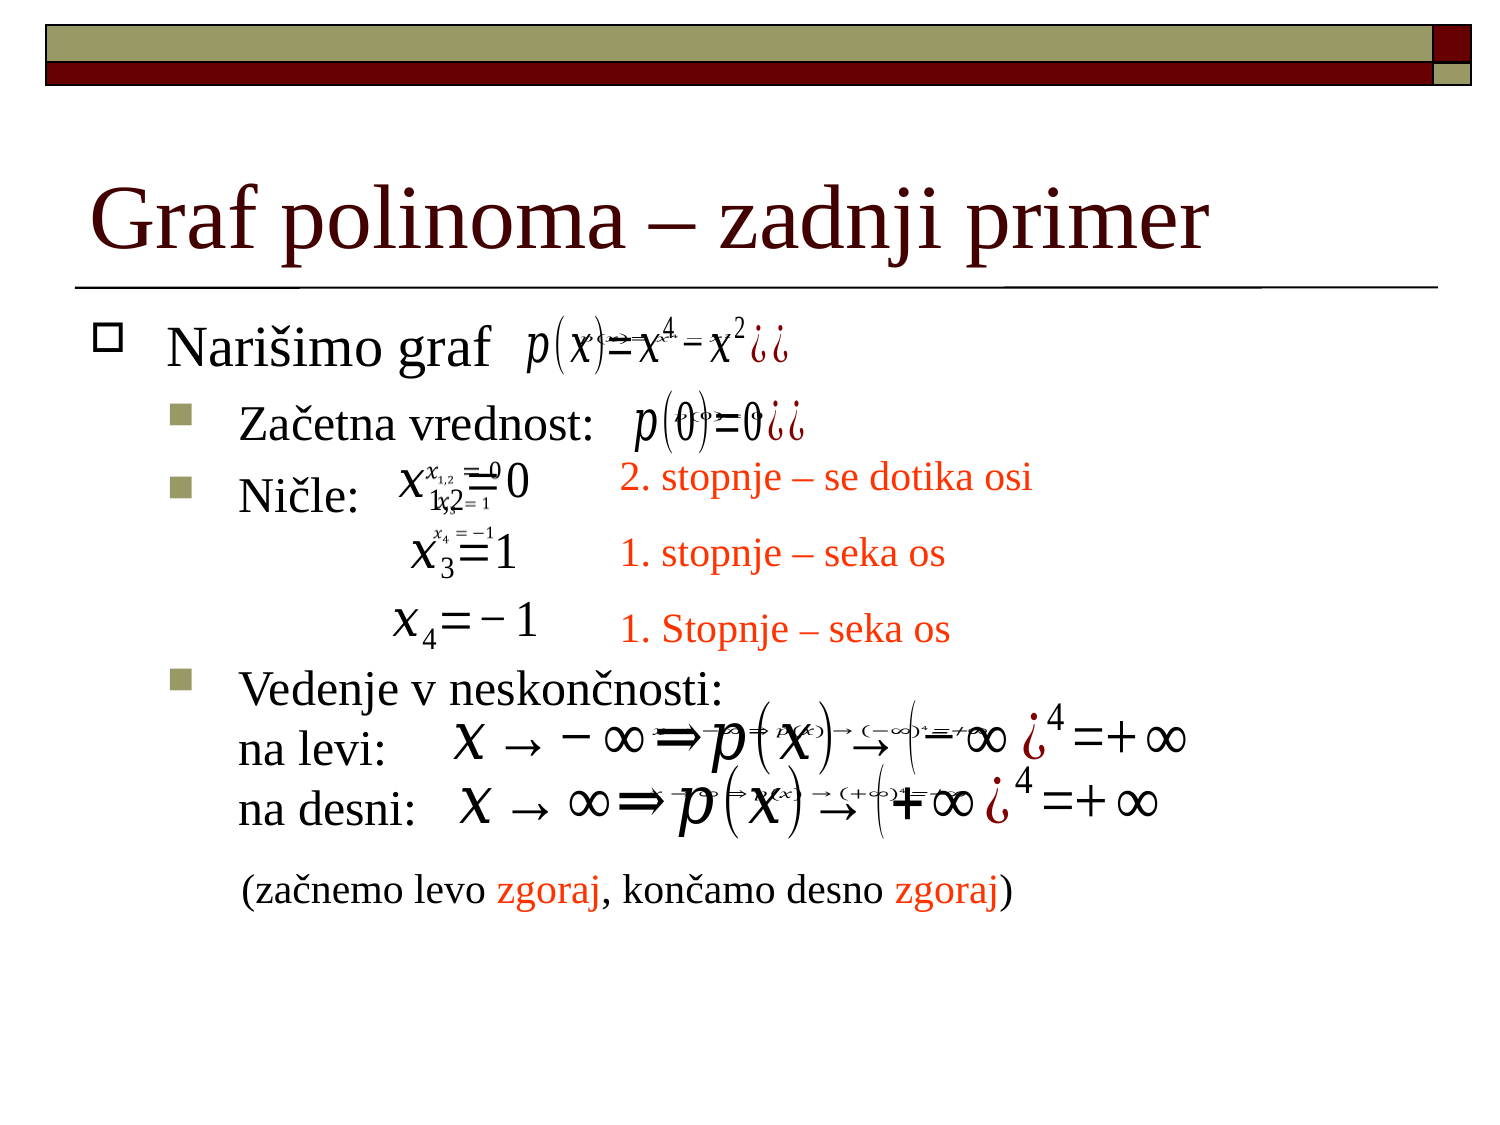

# Graf polinoma – zadnji primer
Narišimo graf
Začetna vrednost:
Ničle:
Vedenje v neskončnosti:
na levi:
na desni:
		(začnemo levo zgoraj, končamo desno zgoraj)
2. stopnje – se dotika osi
1. stopnje – seka os
1. Stopnje – seka os